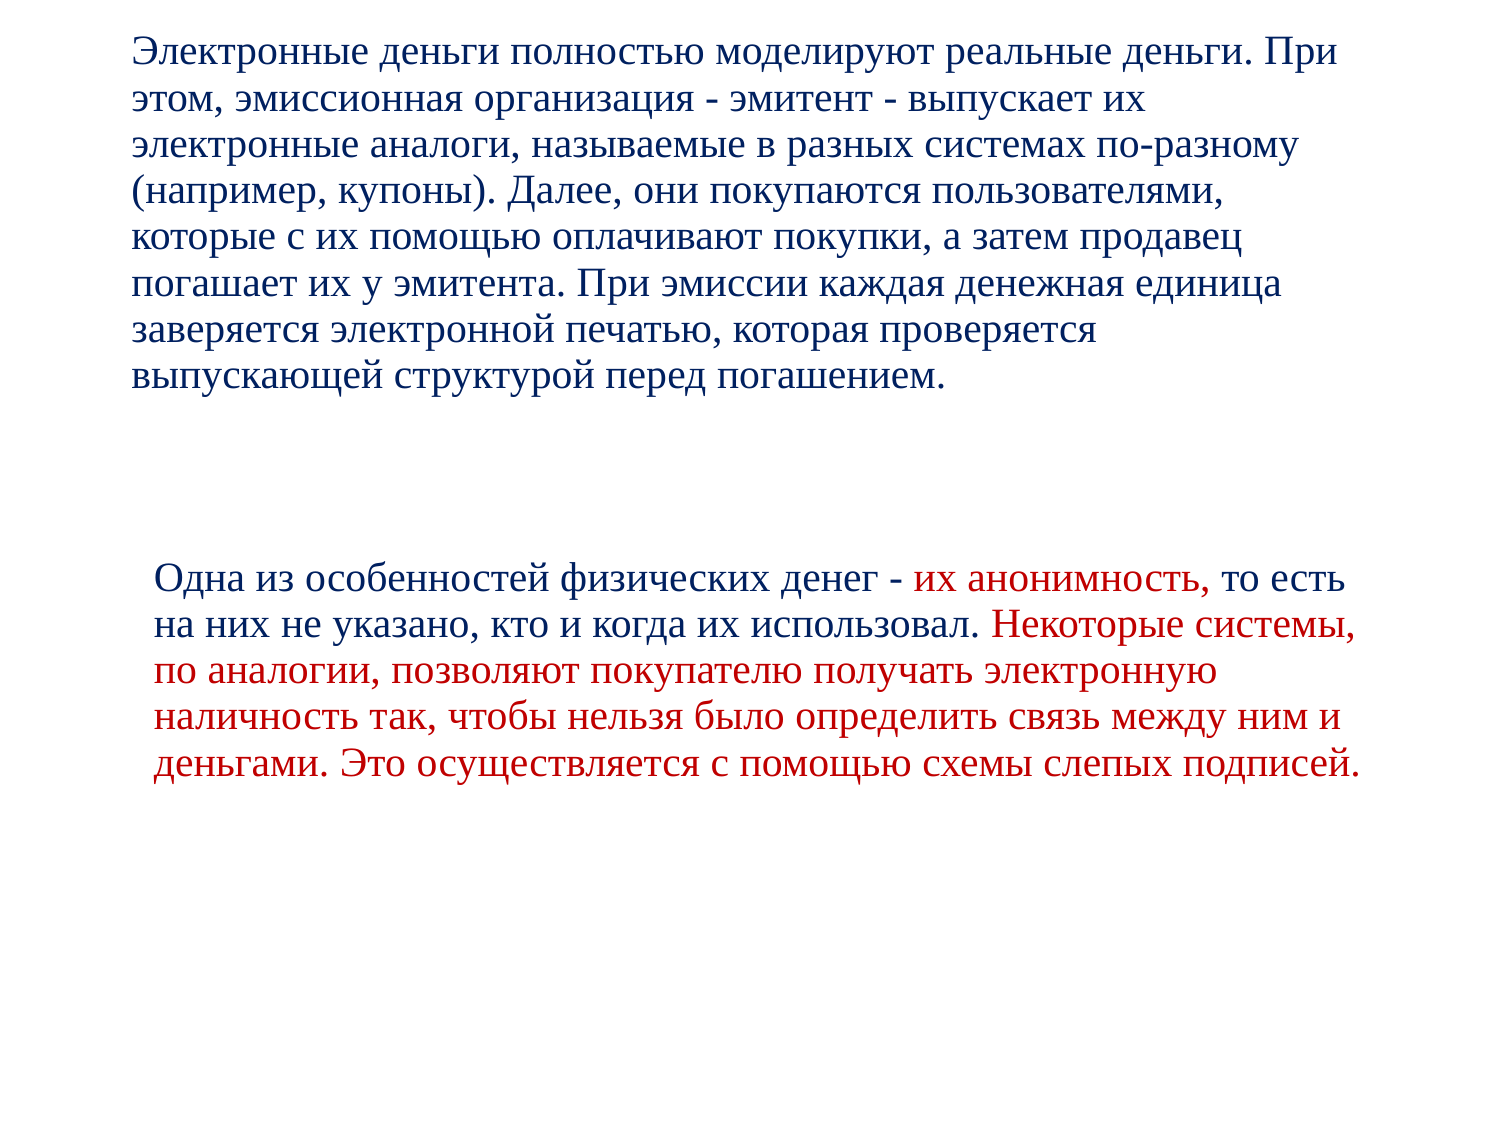

Электронные деньги полностью моделируют реальные деньги. При этом, эмиссионная организация - эмитент - выпускает их электронные аналоги, называемые в разных системах по-разному (например, купоны). Далее, они покупаются пользователями, которые с их помощью оплачивают покупки, а затем продавец погашает их у эмитента. При эмиссии каждая денежная единица заверяется электронной печатью, которая проверяется выпускающей структурой перед погашением.
Одна из особенностей физических денег - их анонимность, то есть на них не указано, кто и когда их использовал. Некоторые системы, по аналогии, позволяют покупателю получать электронную наличность так, чтобы нельзя было определить связь между ним и деньгами. Это осуществляется с помощью схемы слепых подписей.